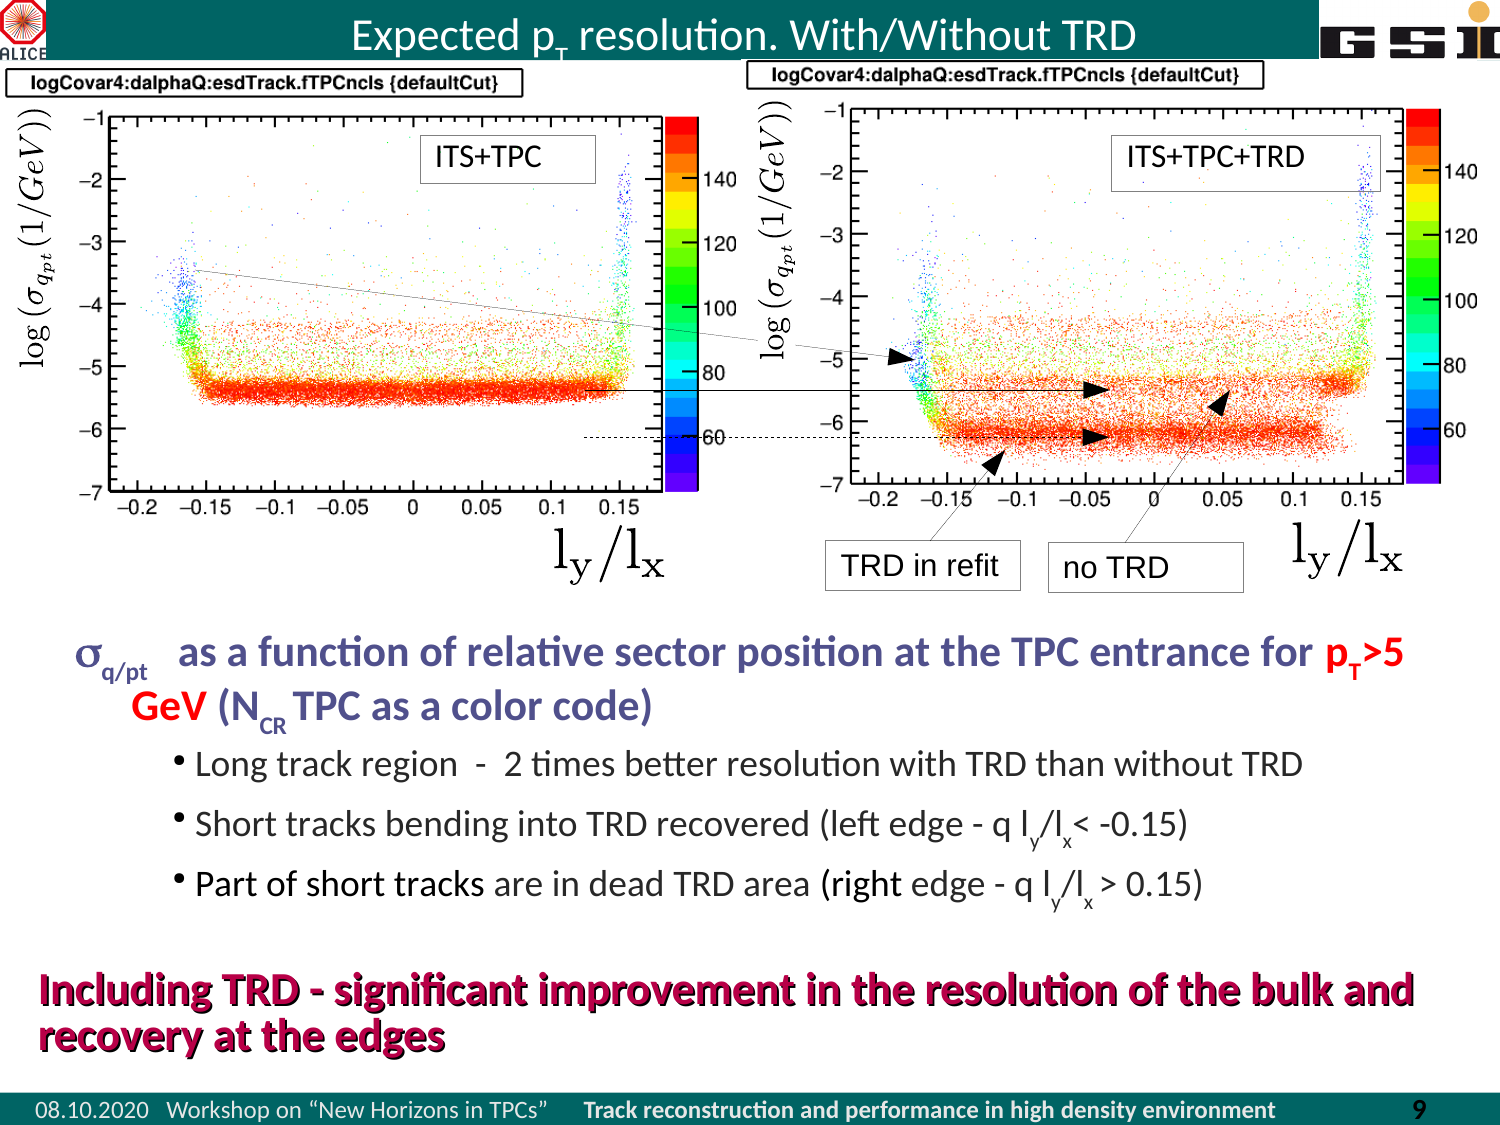

# Expected pT resolution. With/Without TRD
ITS+TPC
ITS+TPC+TRD
TRD in refit
no TRD
sq/pt as a function of relative sector position at the TPC entrance for pT>5 GeV (NCR TPC as a color code)
Long track region - 2 times better resolution with TRD than without TRD
Short tracks bending into TRD recovered (left edge - q ly/lx< -0.15)
Part of short tracks are in dead TRD area (right edge - q ly/lx > 0.15)
Including TRD - significant improvement in the resolution of the bulk and
recovery at the edges